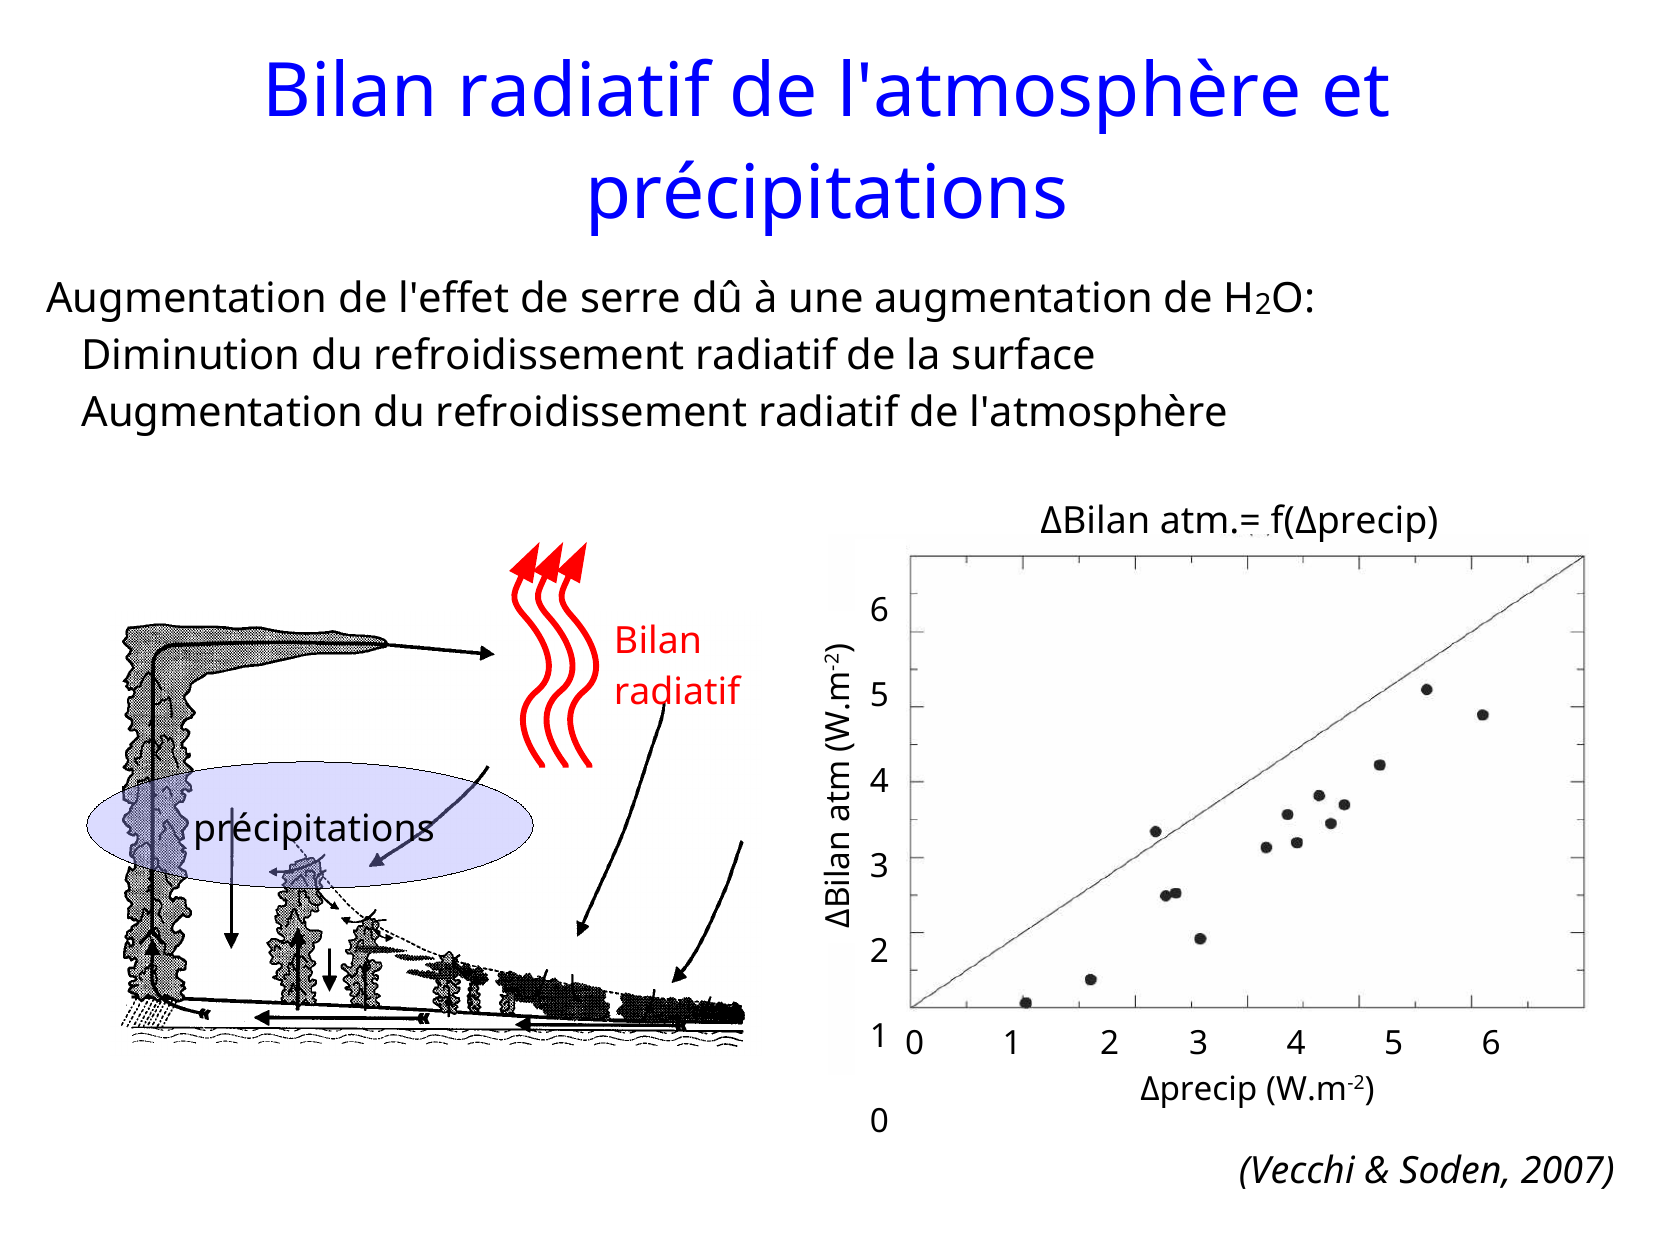

# Bilan radiatif de l'atmosphère et précipitations
Augmentation de l'effet de serre dû à une augmentation de H2O:
Diminution du refroidissement radiatif de la surface
Augmentation du refroidissement radiatif de l'atmosphère
ΔBilan atm.= f(Δprecip)
6
5
4
3
2
1
0
Bilan radiatif
ΔBilan atm (W.m-2)
précipitations
0 1 2 3 4 5 6
Δprecip (W.m-2)
(Vecchi & Soden, 2007)